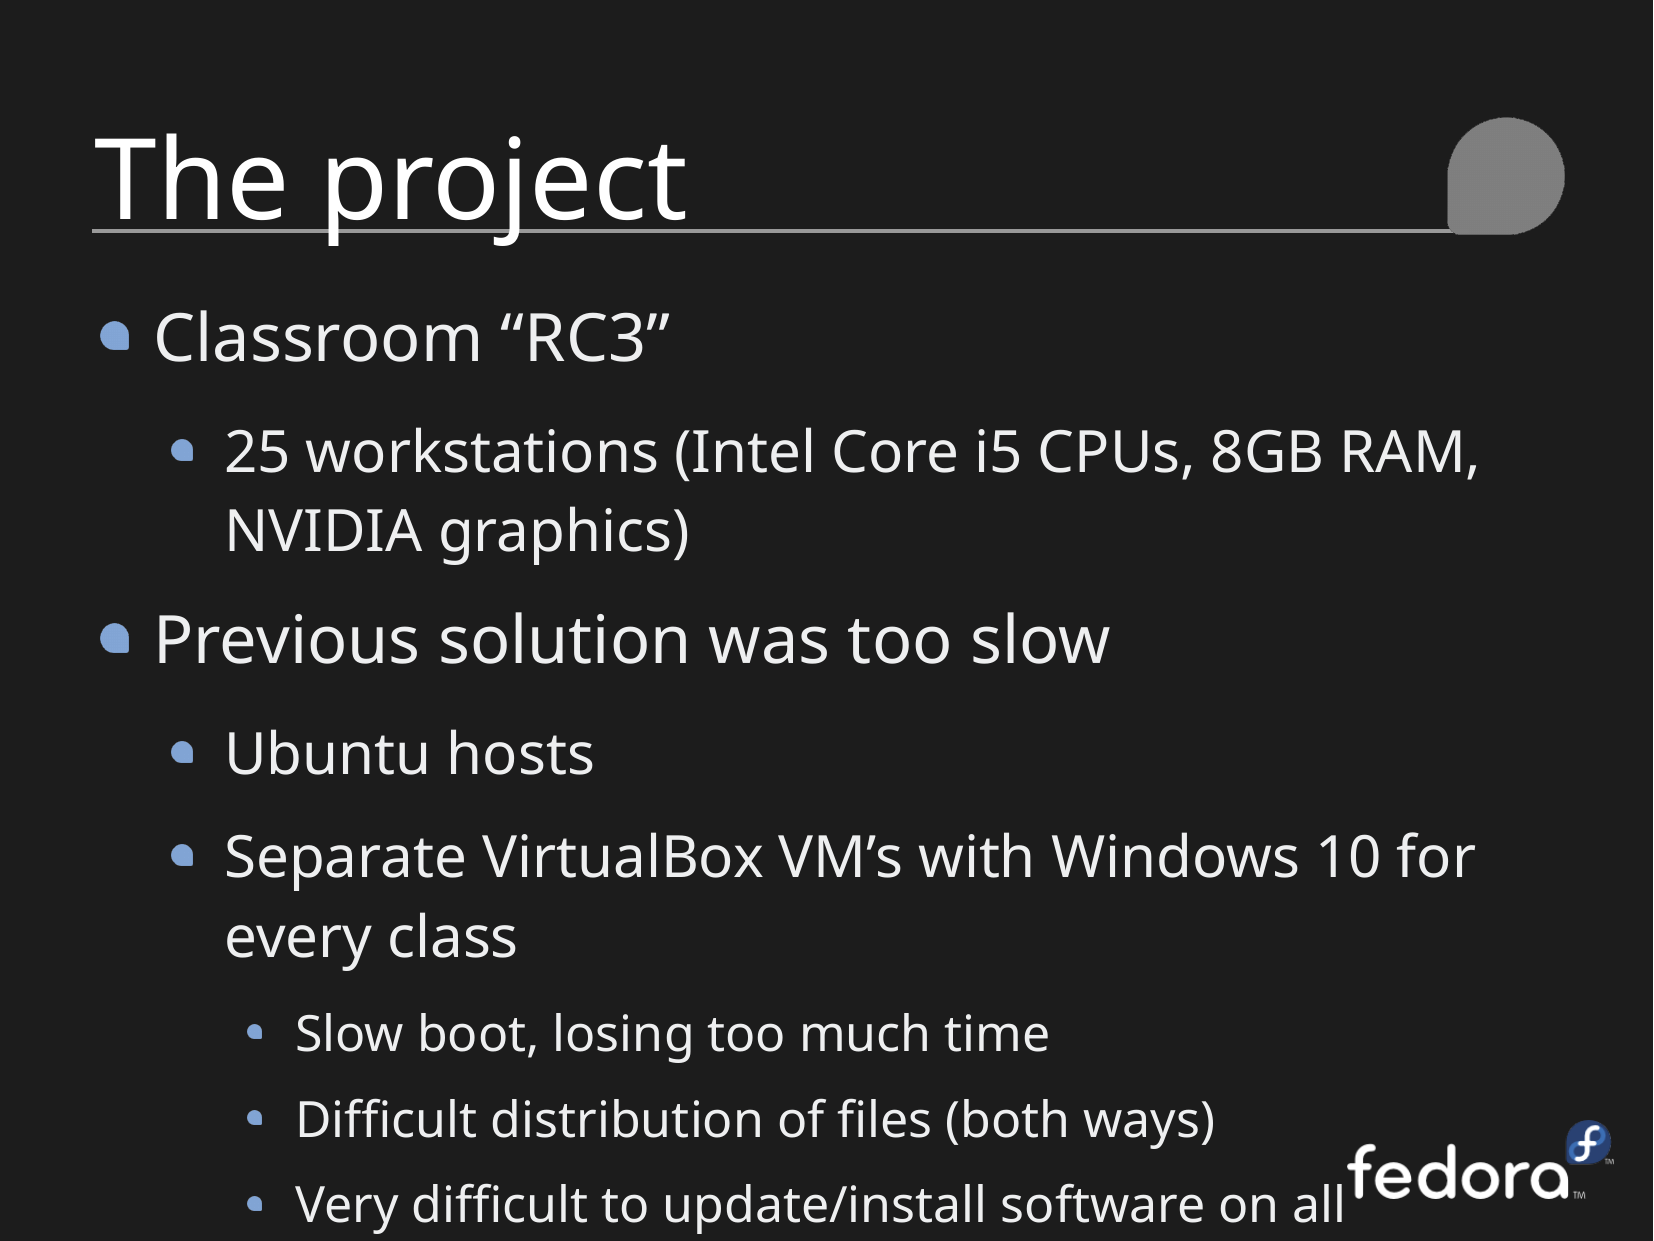

The project
# Classroom “RC3”
25 workstations (Intel Core i5 CPUs, 8GB RAM, NVIDIA graphics)
Previous solution was too slow
Ubuntu hosts
Separate VirtualBox VM’s with Windows 10 for every class
Slow boot, losing too much time
Difficult distribution of files (both ways)
Very difficult to update/install software on all machines after the initial setup